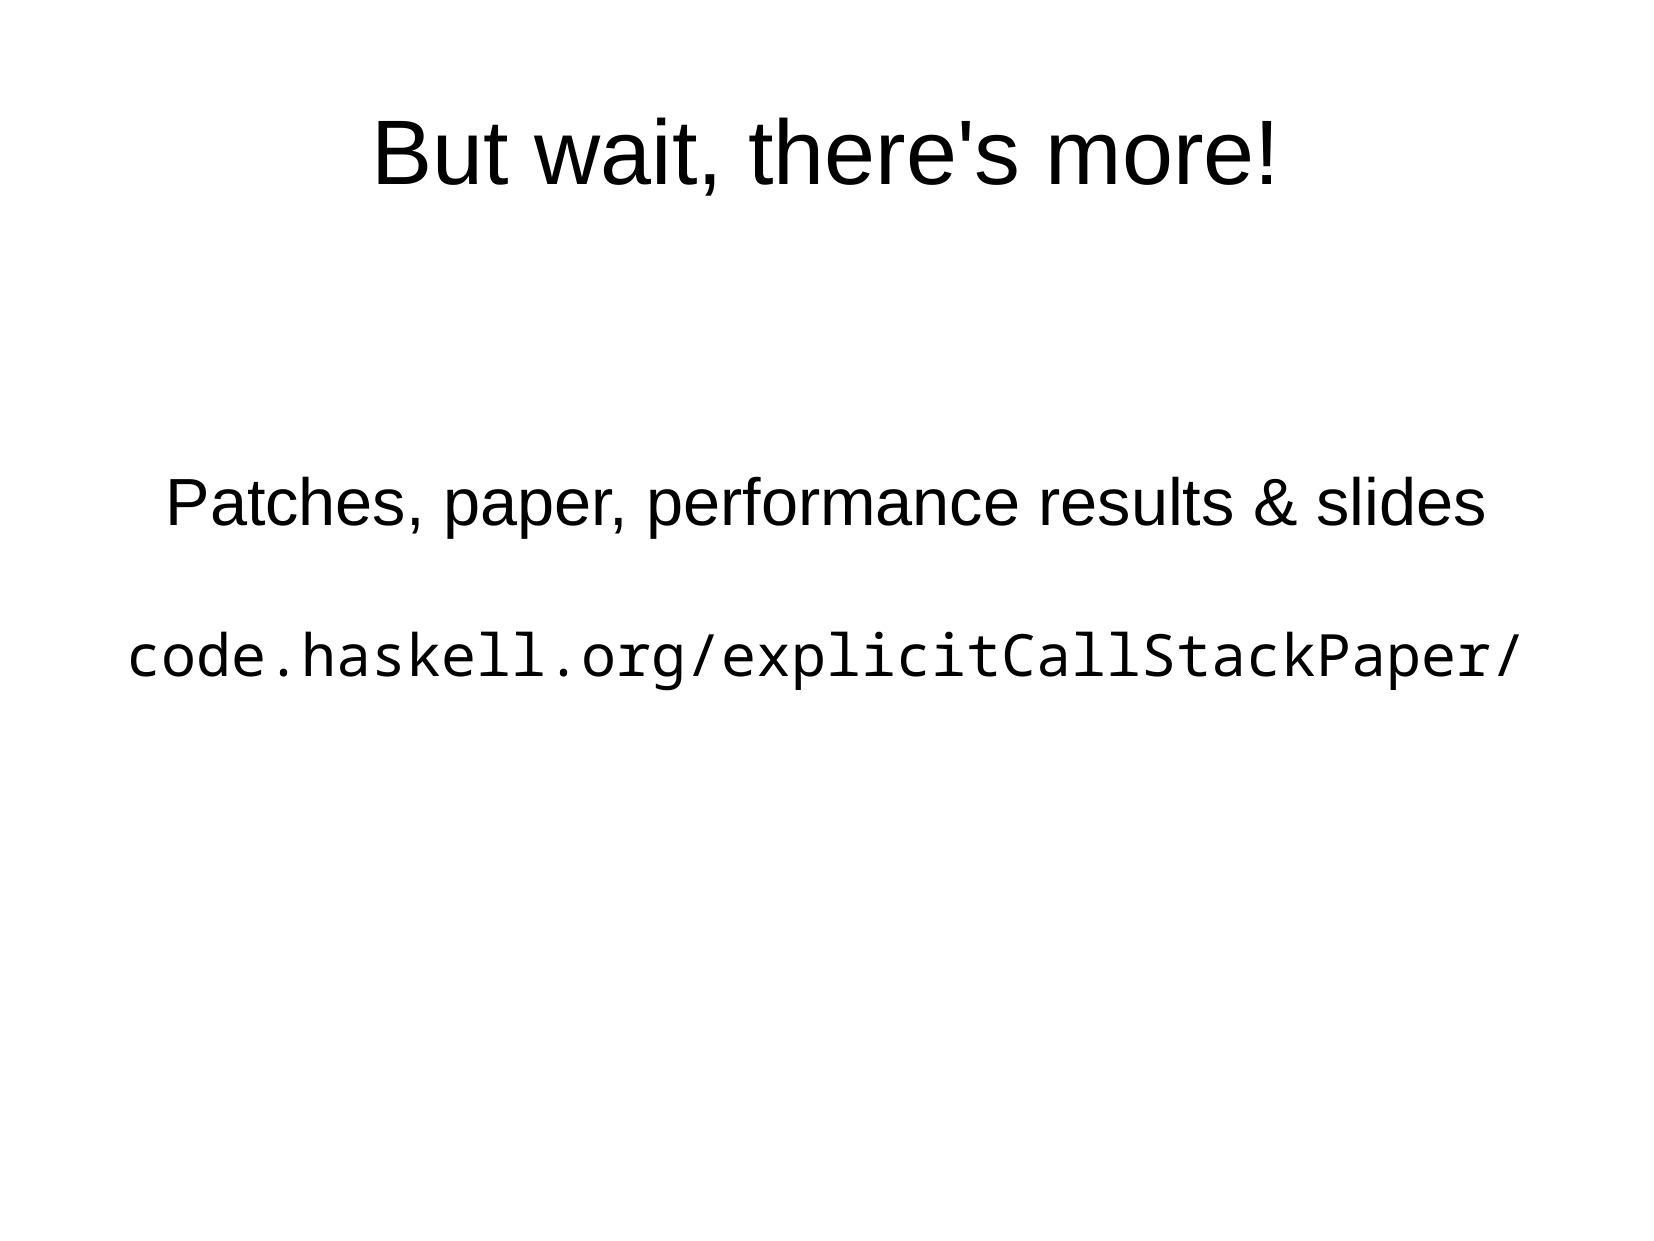

# But wait, there's more!
Patches, paper, performance results & slides
code.haskell.org/explicitCallStackPaper/